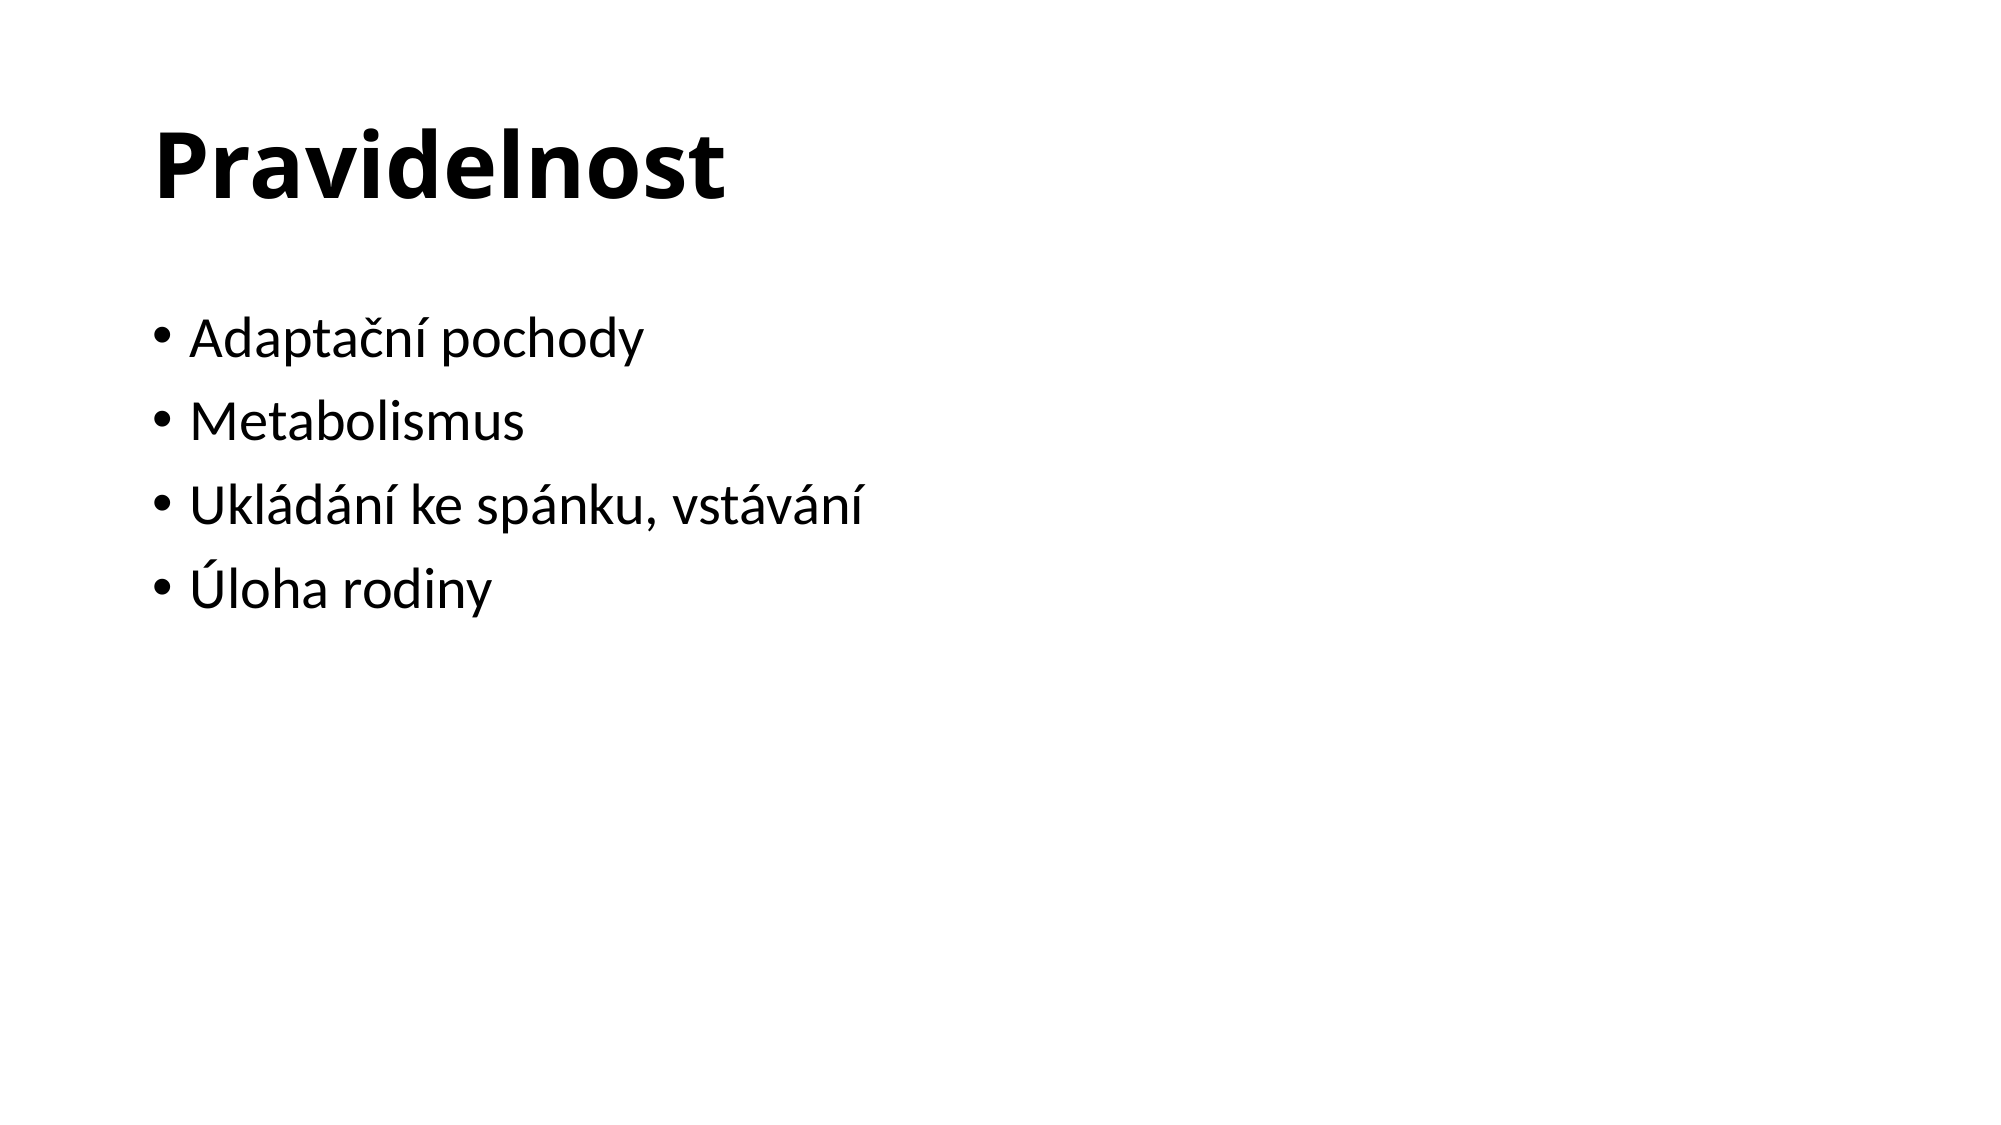

# Pravidelnost
Adaptační pochody
Metabolismus
Ukládání ke spánku, vstávání
Úloha rodiny